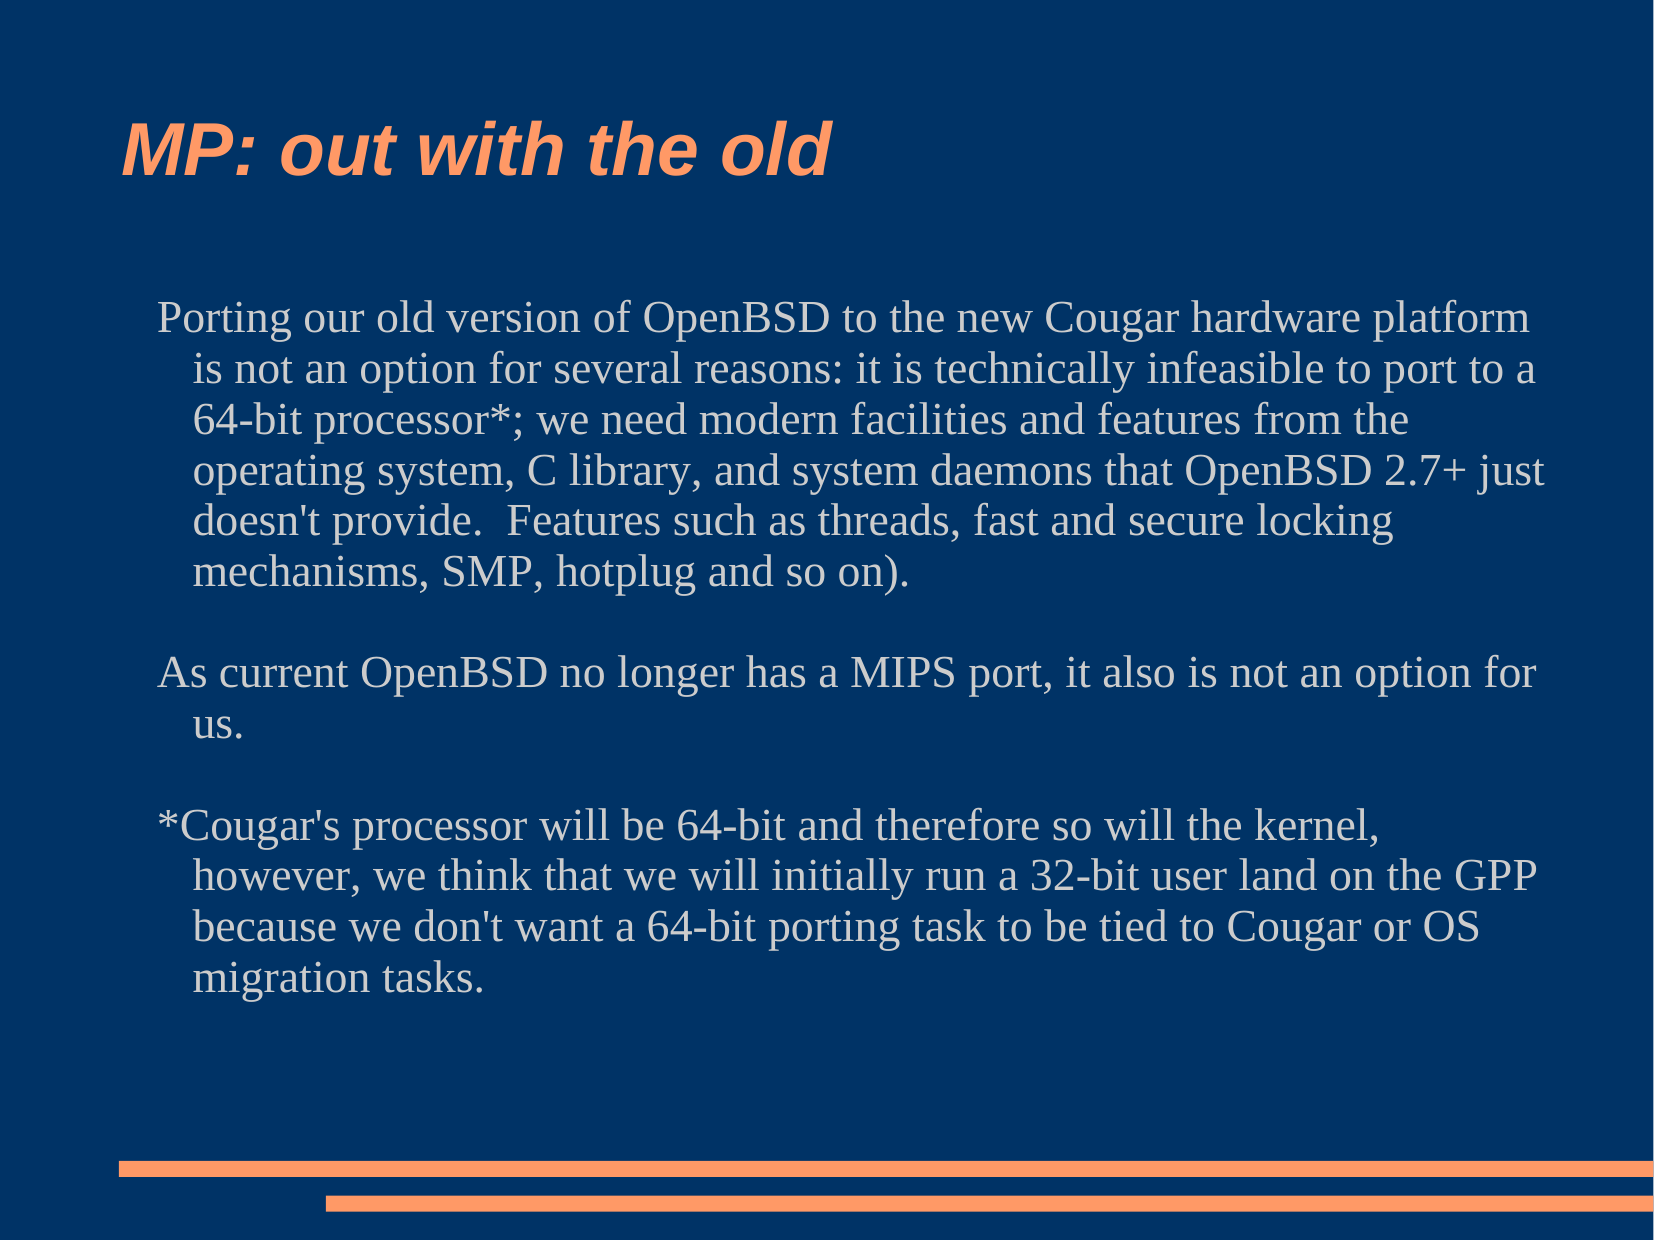

# MP: out with the old
Porting our old version of OpenBSD to the new Cougar hardware platform is not an option for several reasons: it is technically infeasible to port to a 64-bit processor*; we need modern facilities and features from the operating system, C library, and system daemons that OpenBSD 2.7+ just doesn't provide. Features such as threads, fast and secure locking mechanisms, SMP, hotplug and so on).
As current OpenBSD no longer has a MIPS port, it also is not an option for us.
*Cougar's processor will be 64-bit and therefore so will the kernel, however, we think that we will initially run a 32-bit user land on the GPP because we don't want a 64-bit porting task to be tied to Cougar or OS migration tasks.